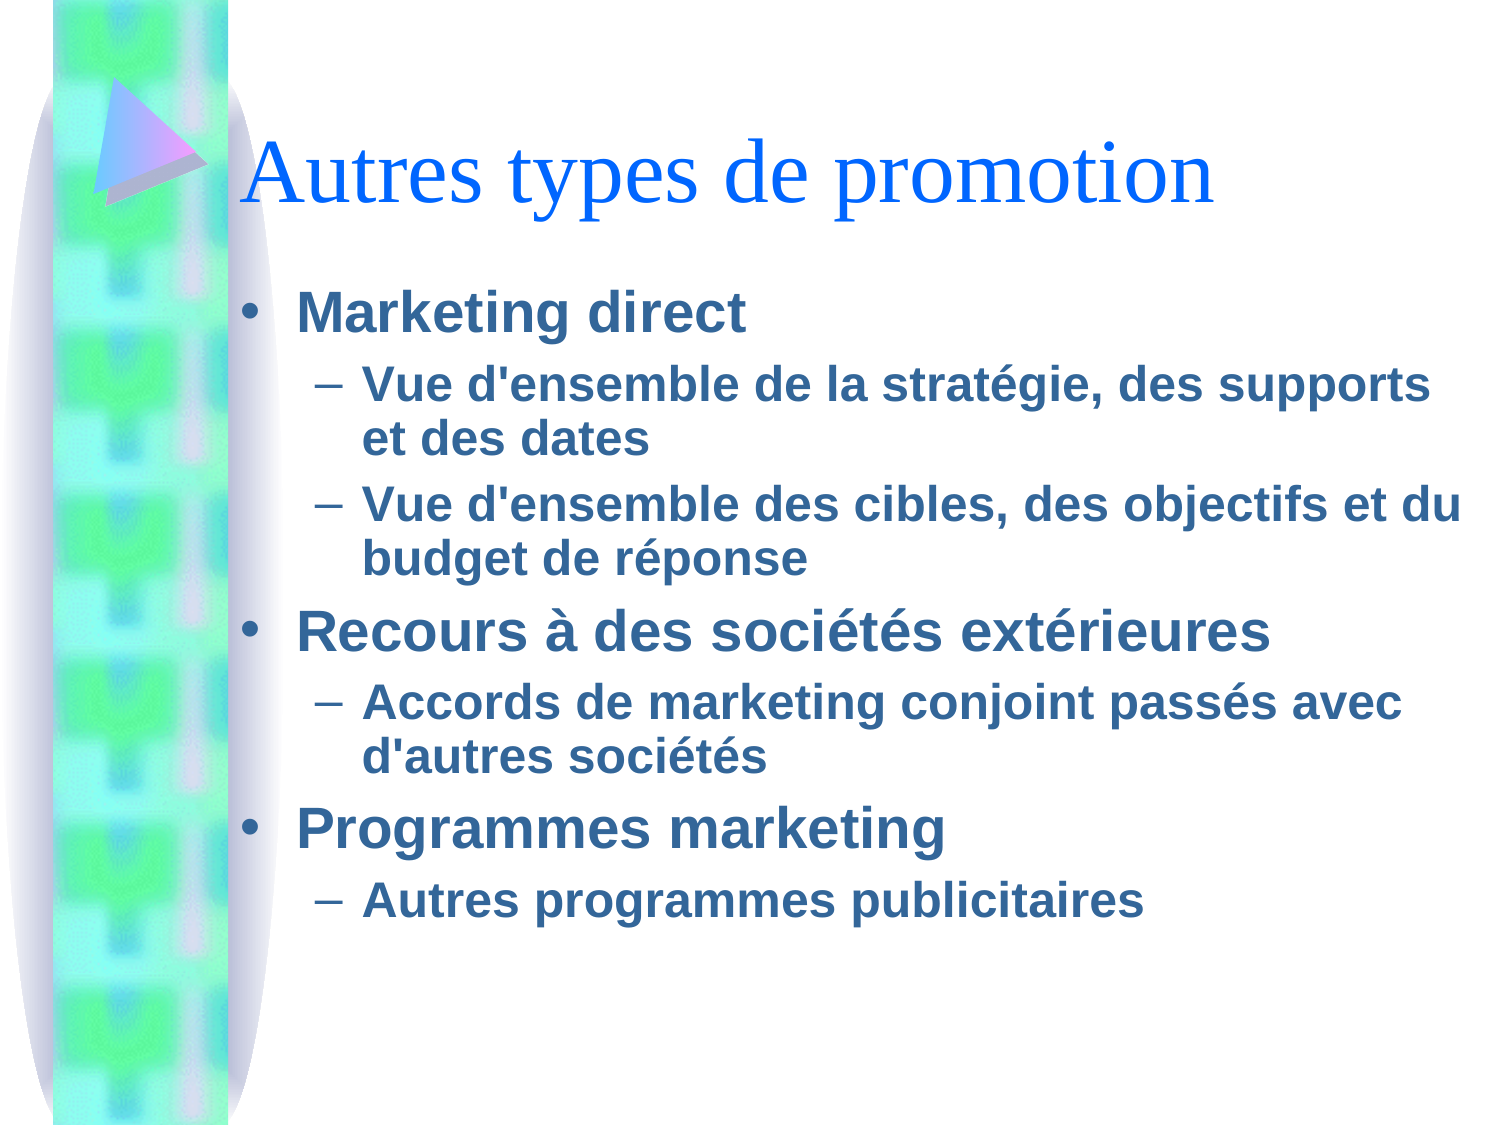

# Autres types de promotion
Marketing direct
Vue d'ensemble de la stratégie, des supports et des dates
Vue d'ensemble des cibles, des objectifs et du budget de réponse
Recours à des sociétés extérieures
Accords de marketing conjoint passés avec d'autres sociétés
Programmes marketing
Autres programmes publicitaires